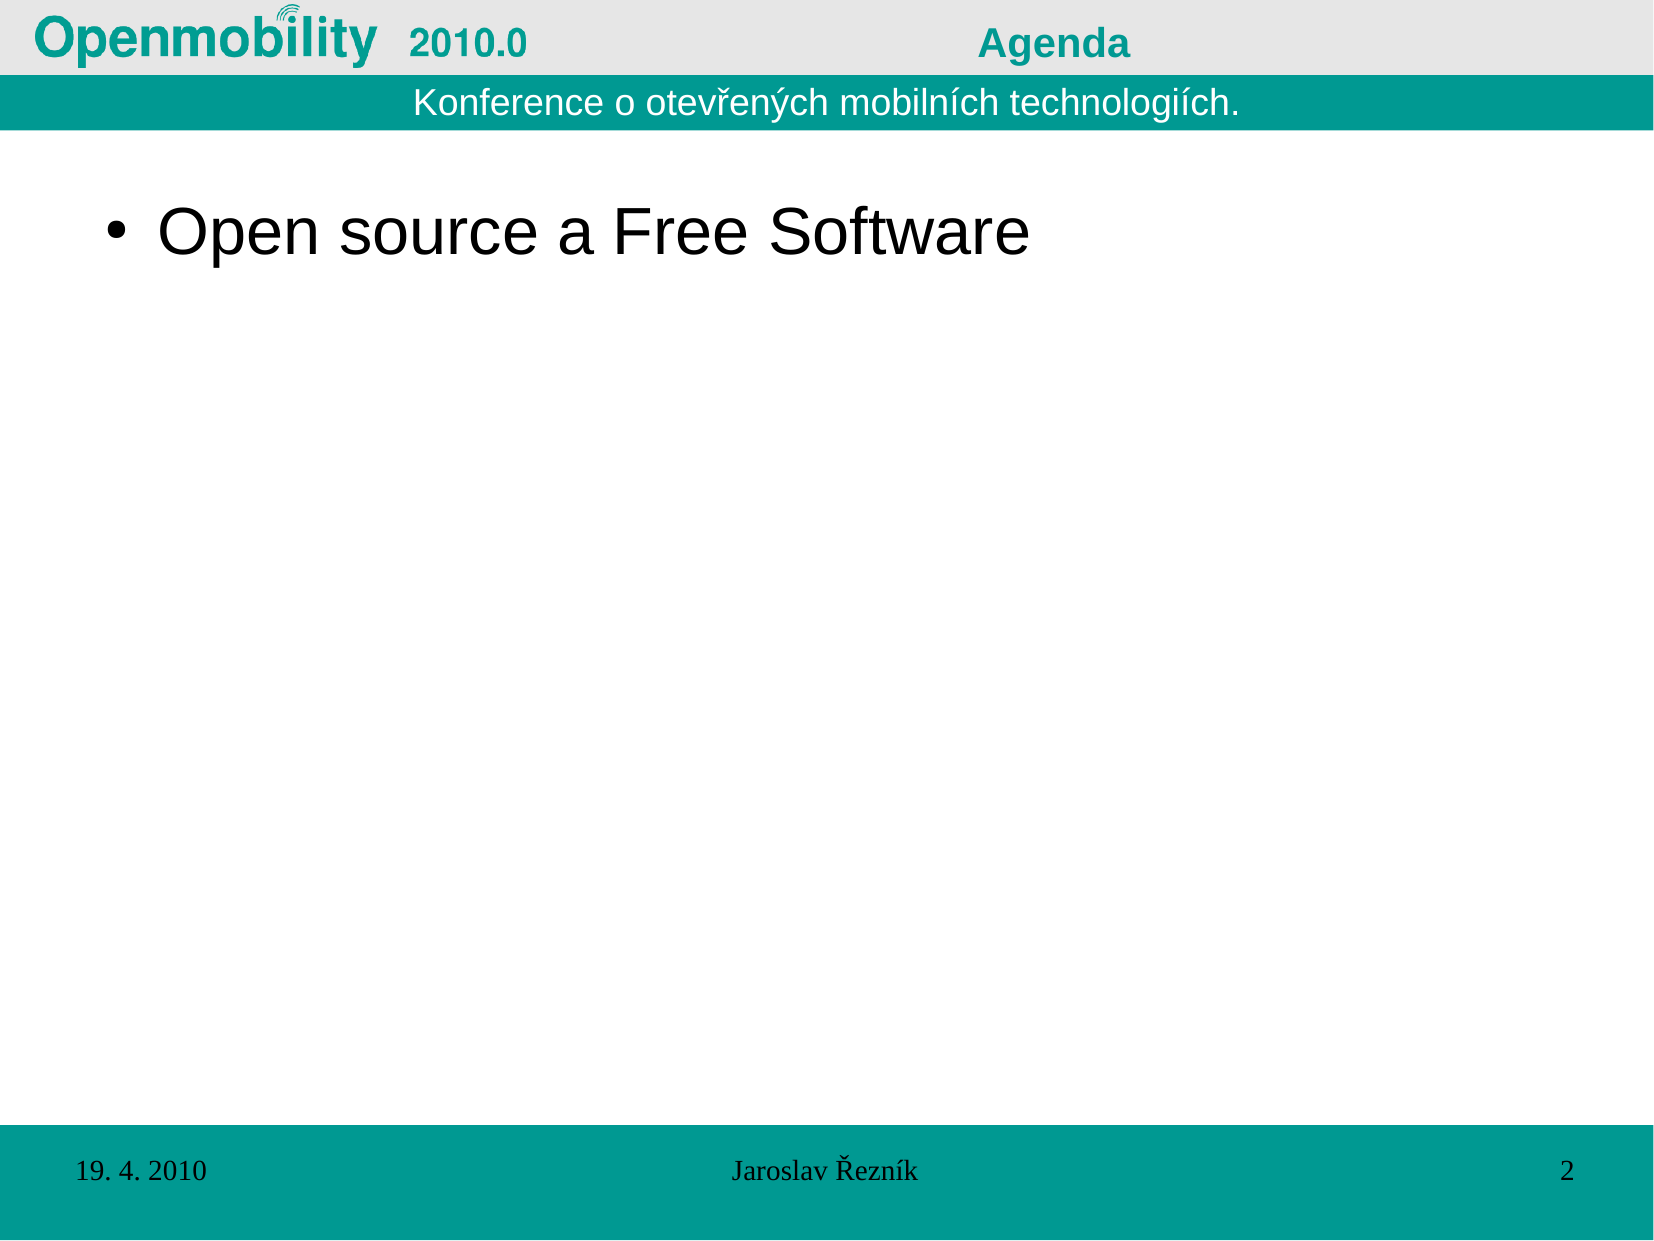

# Agenda
Open source a Free Software
19. 4. 2010
Jaroslav Řezník
2